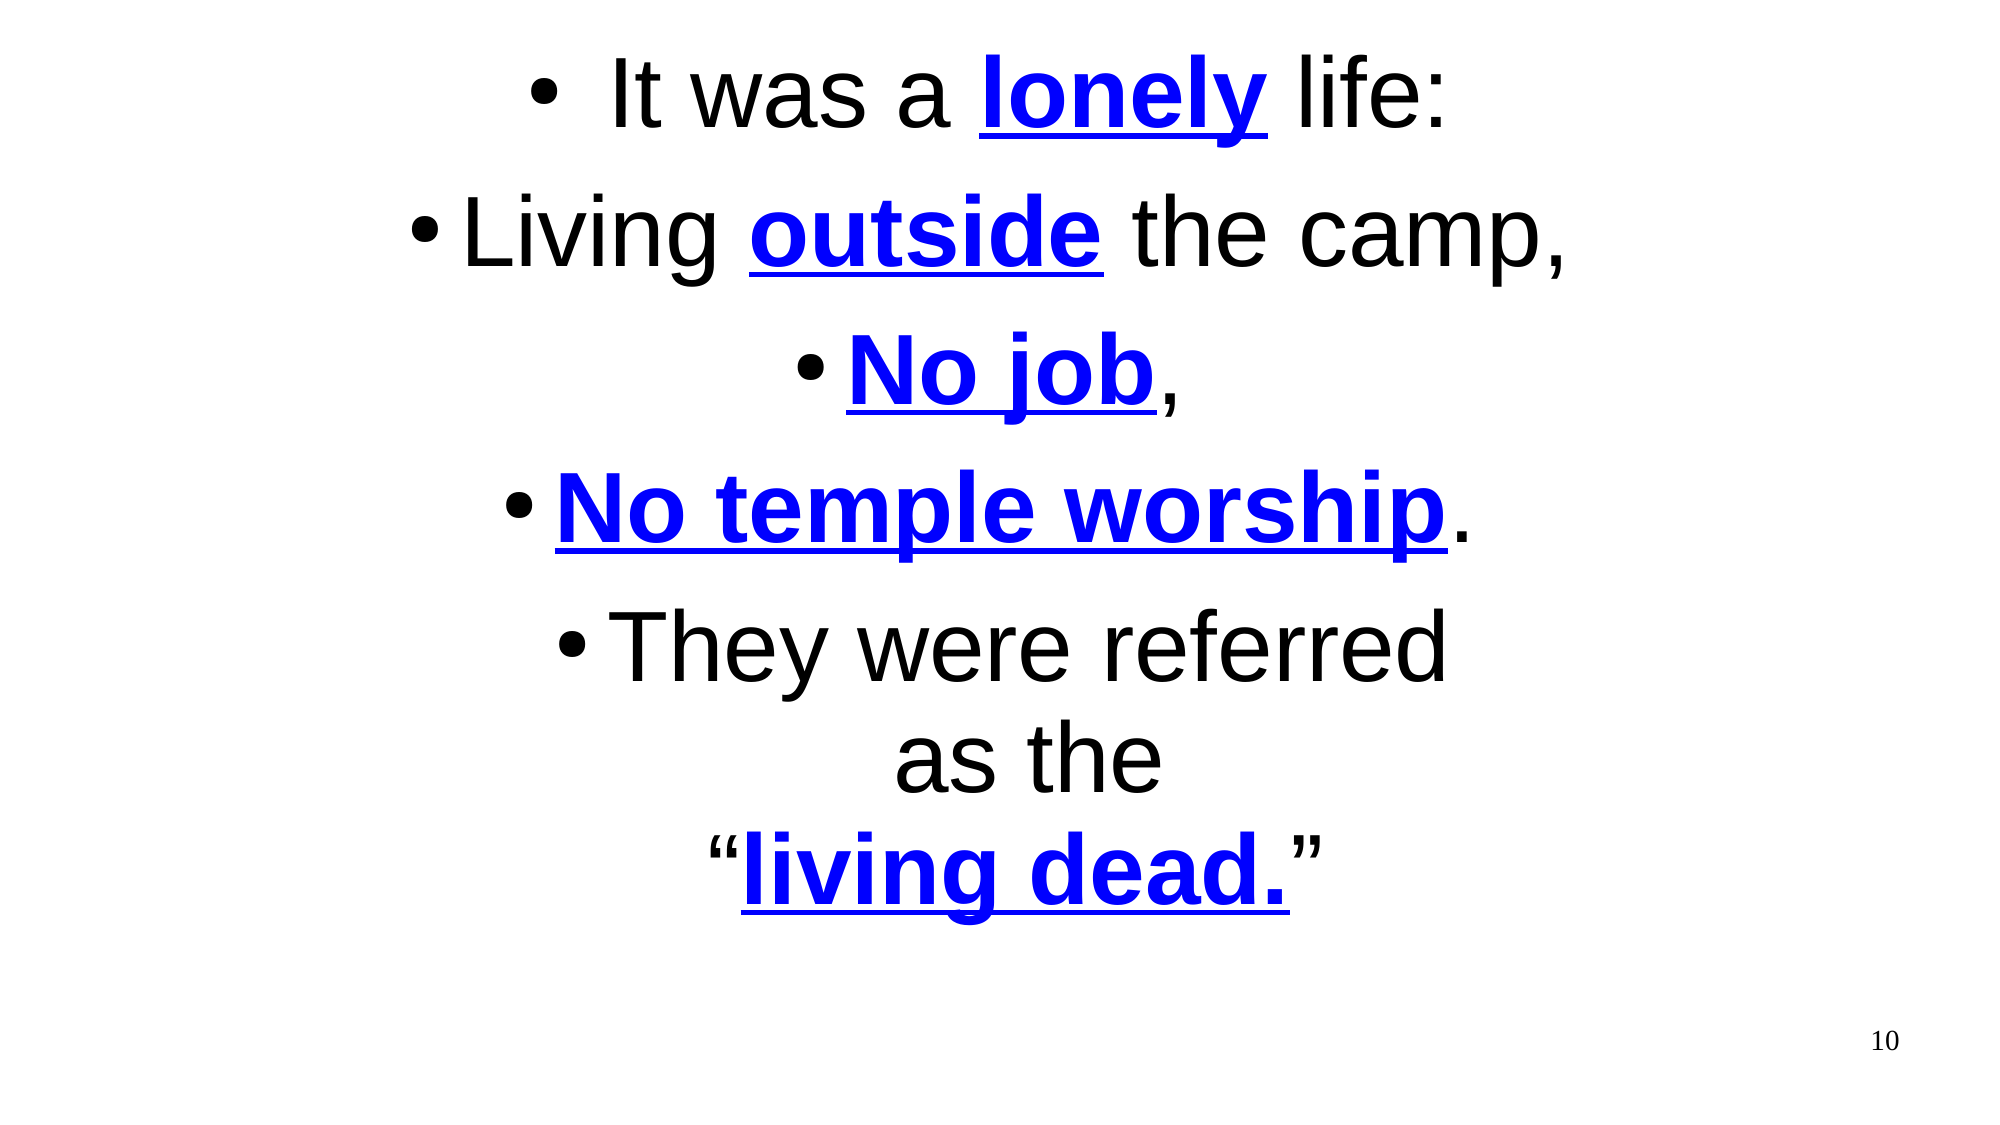

# It was a lonely life:
Living outside the camp,
No job,
No temple worship.
They were referred
as the
“living dead.”
10